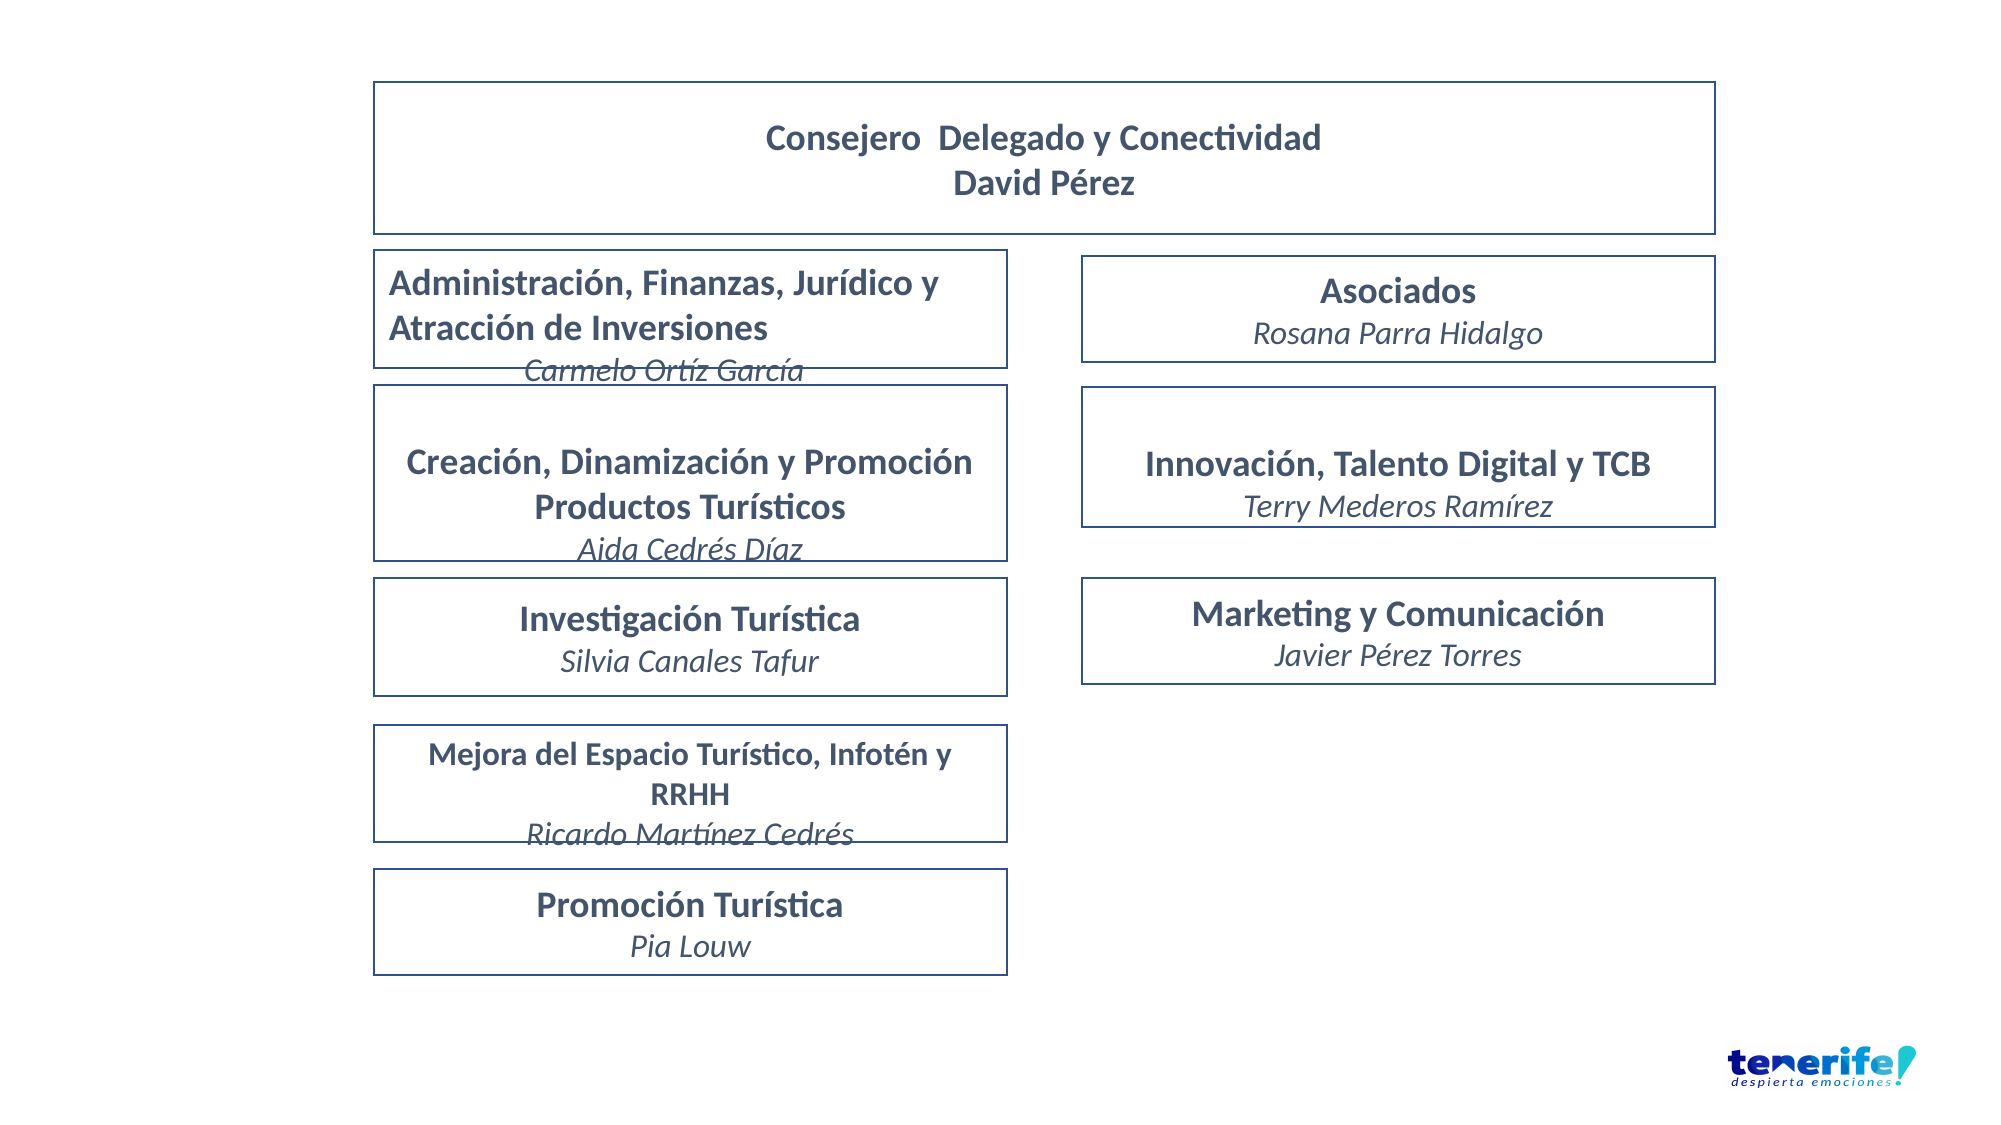

Consejero Delegado y Conectividad
David Pérez
Administración, Finanzas, Jurídico y Atracción de Inversiones
Carmelo Ortíz García
Asociados
Rosana Parra Hidalgo
Creación, Dinamización y Promoción Productos Turísticos
Aida Cedrés Díaz
Innovación, Talento Digital y TCB
Terry Mederos Ramírez
Investigación Turística
Silvia Canales Tafur
Marketing y Comunicación
Javier Pérez Torres
Mejora del Espacio Turístico, Infotén y RRHH
Ricardo Martínez Cedrés
Promoción Turística
Pia Louw